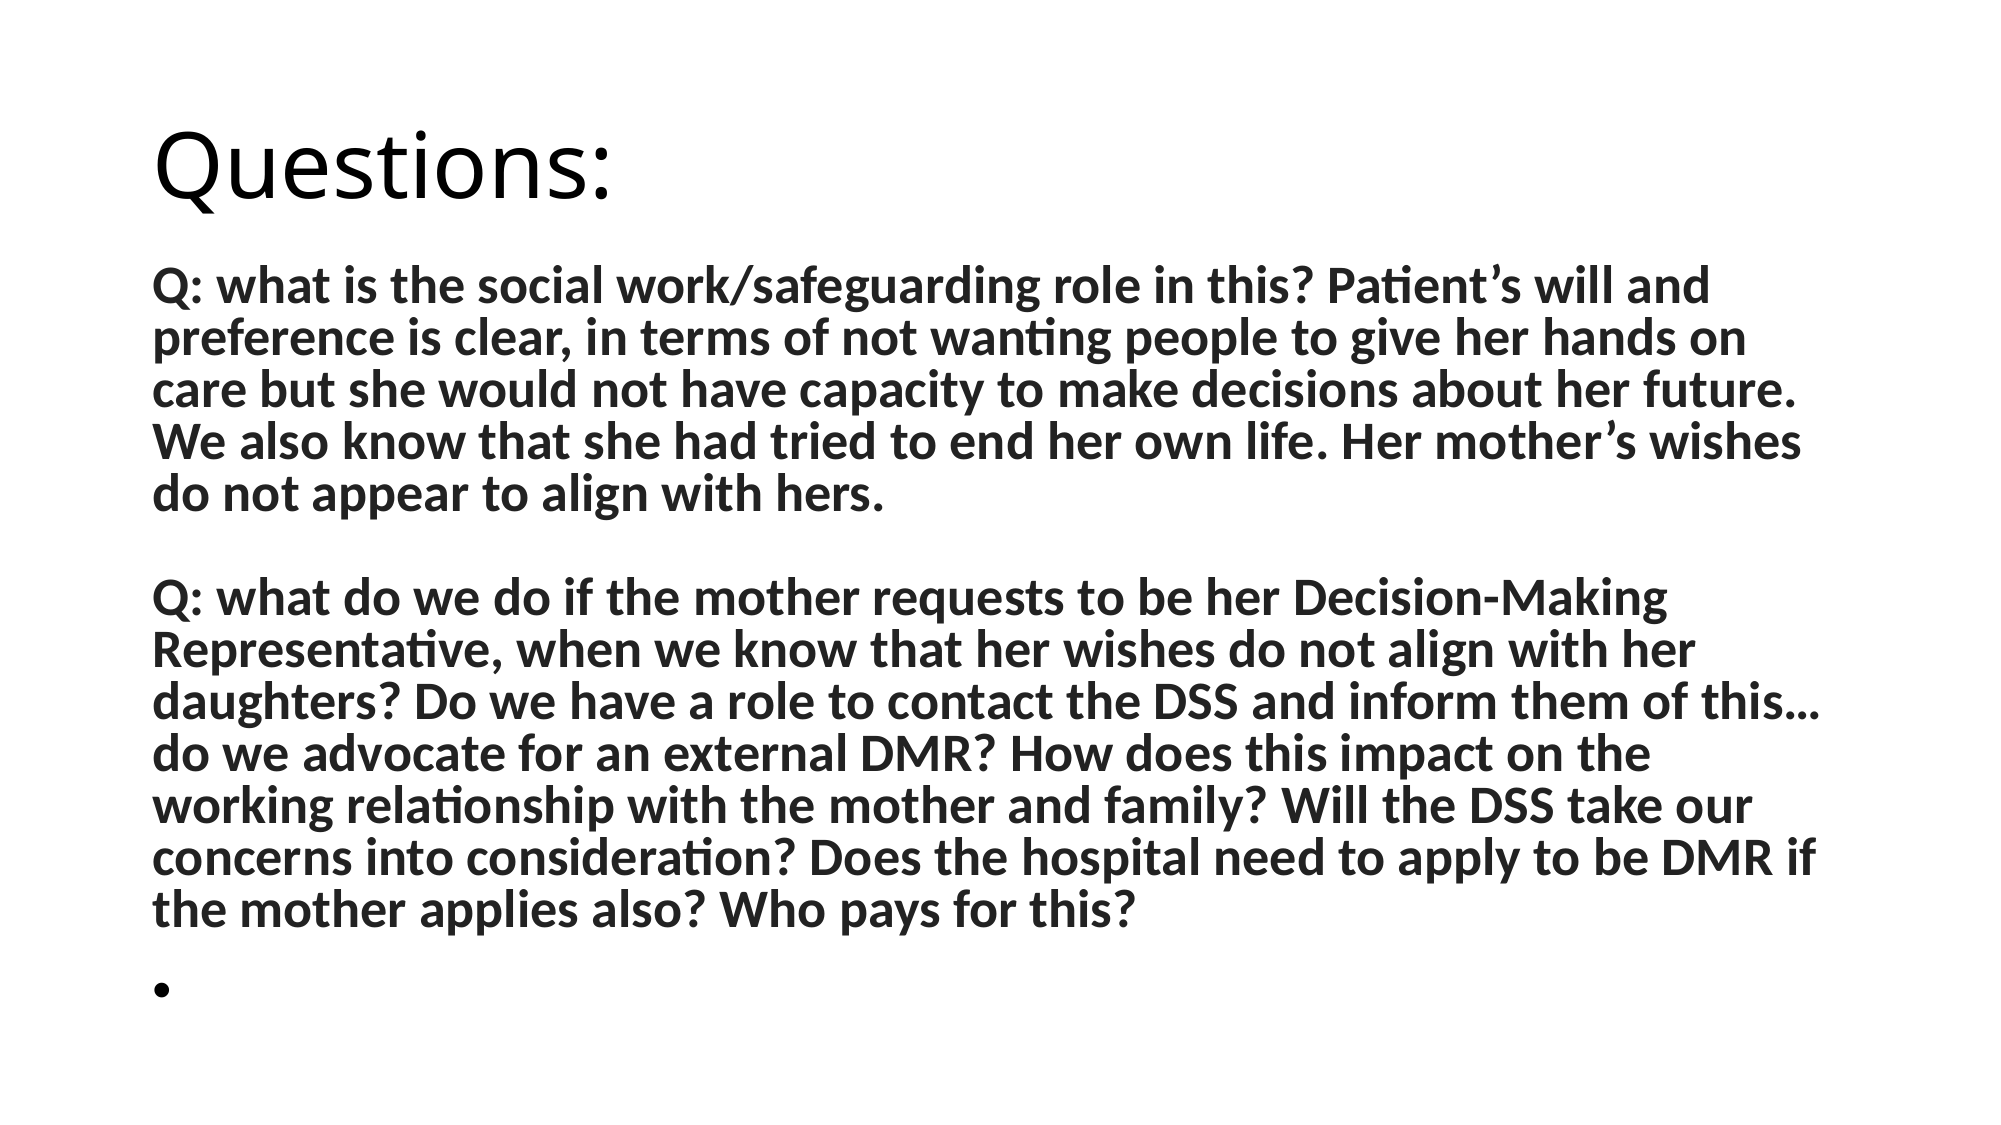

# Questions:
Q: what is the social work/safeguarding role in this? Patient’s will and preference is clear, in terms of not wanting people to give her hands on care but she would not have capacity to make decisions about her future. We also know that she had tried to end her own life. Her mother’s wishes do not appear to align with hers.
Q: what do we do if the mother requests to be her Decision-Making Representative, when we know that her wishes do not align with her daughters? Do we have a role to contact the DSS and inform them of this…do we advocate for an external DMR? How does this impact on the working relationship with the mother and family? Will the DSS take our concerns into consideration? Does the hospital need to apply to be DMR if the mother applies also? Who pays for this?